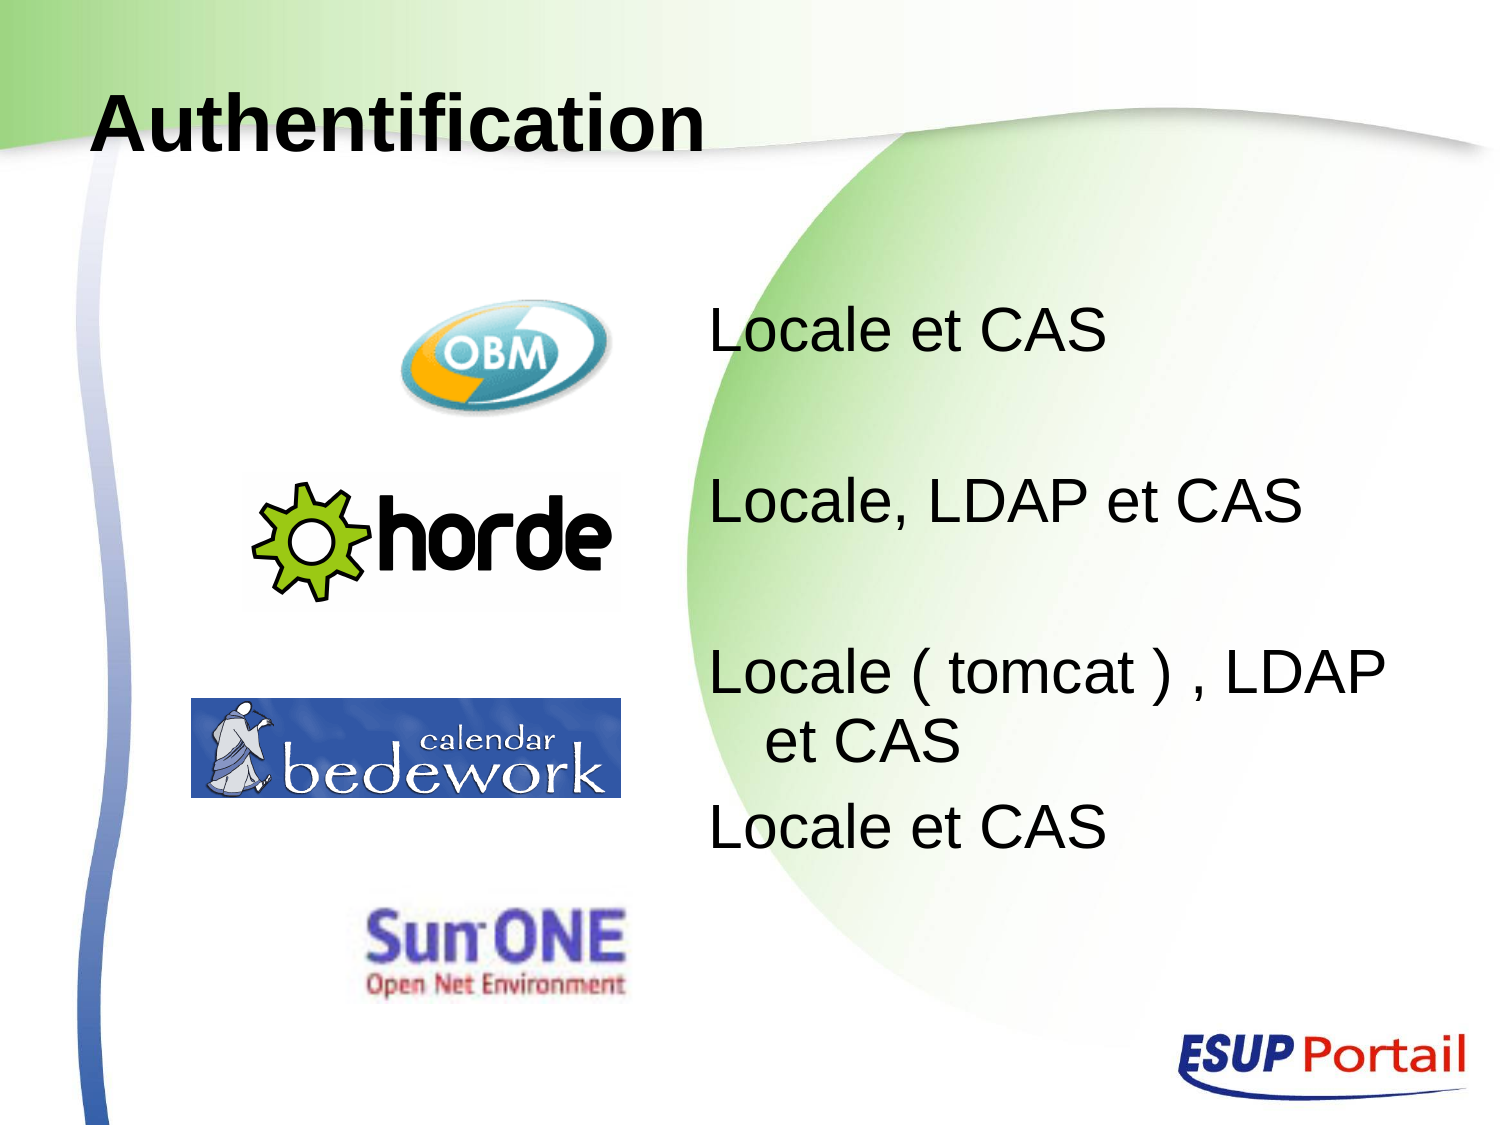

# Authentification
Locale et CAS
Locale, LDAP et CAS
Locale ( tomcat ) , LDAP et CAS
Locale et CAS